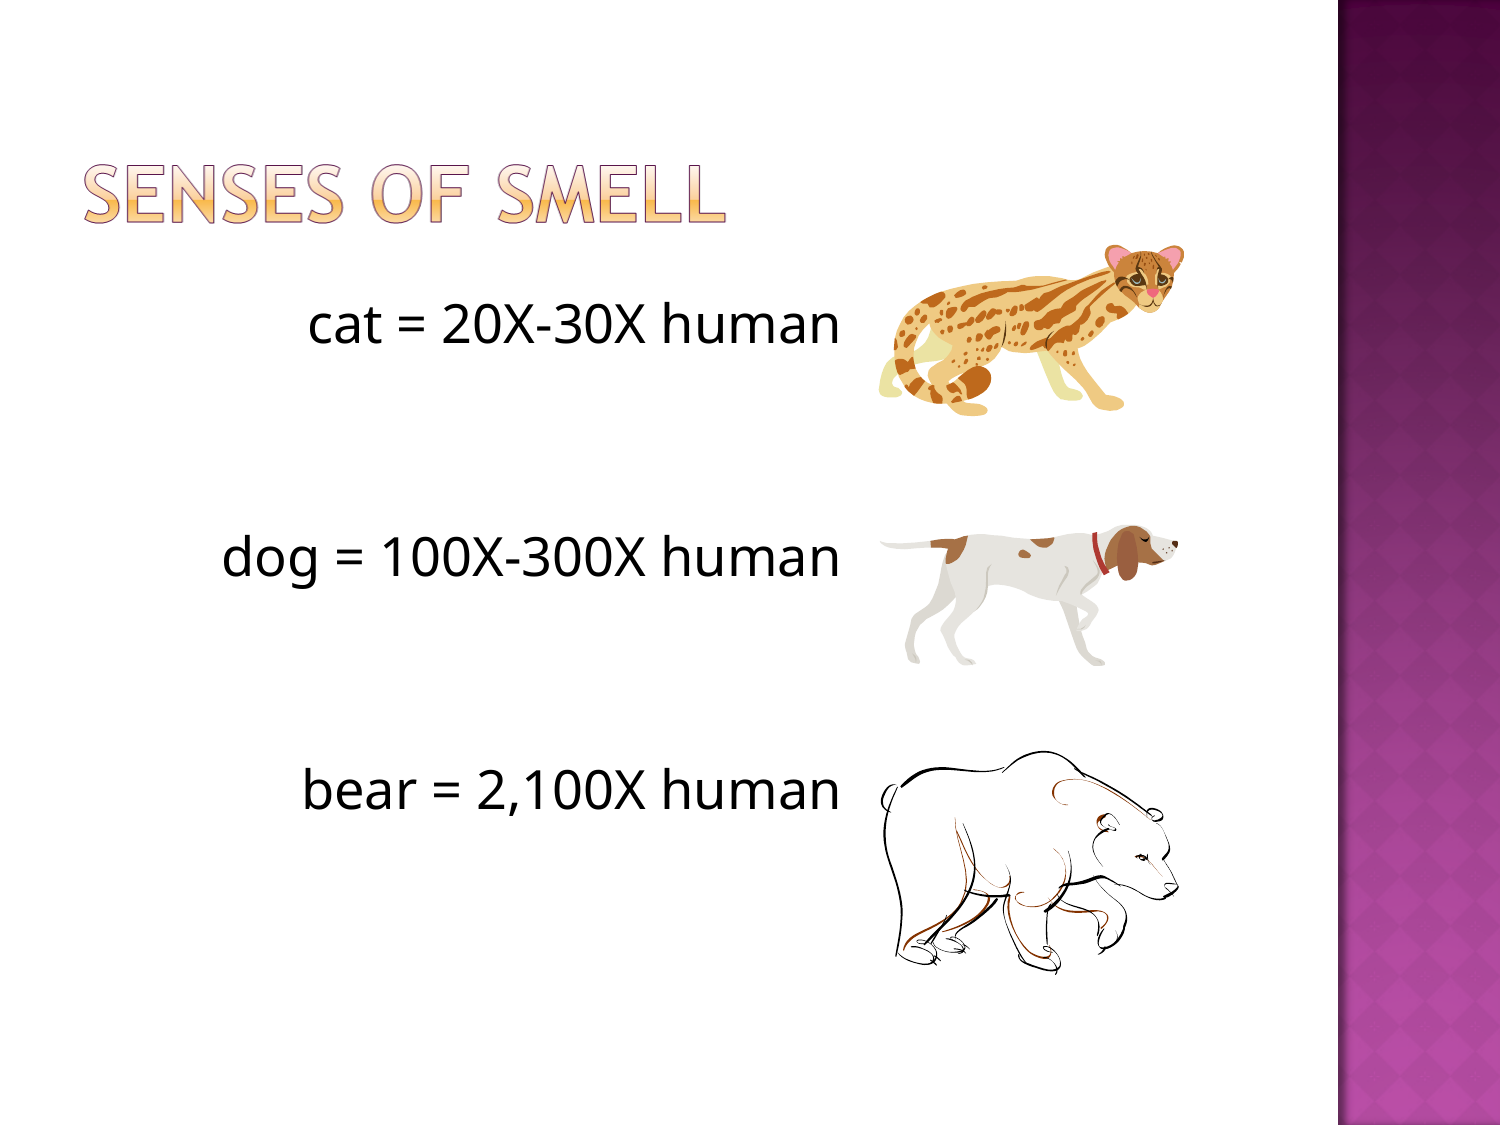

# cat = 20X-30X human
dog = 100X-300X human
bear = 2,100X human